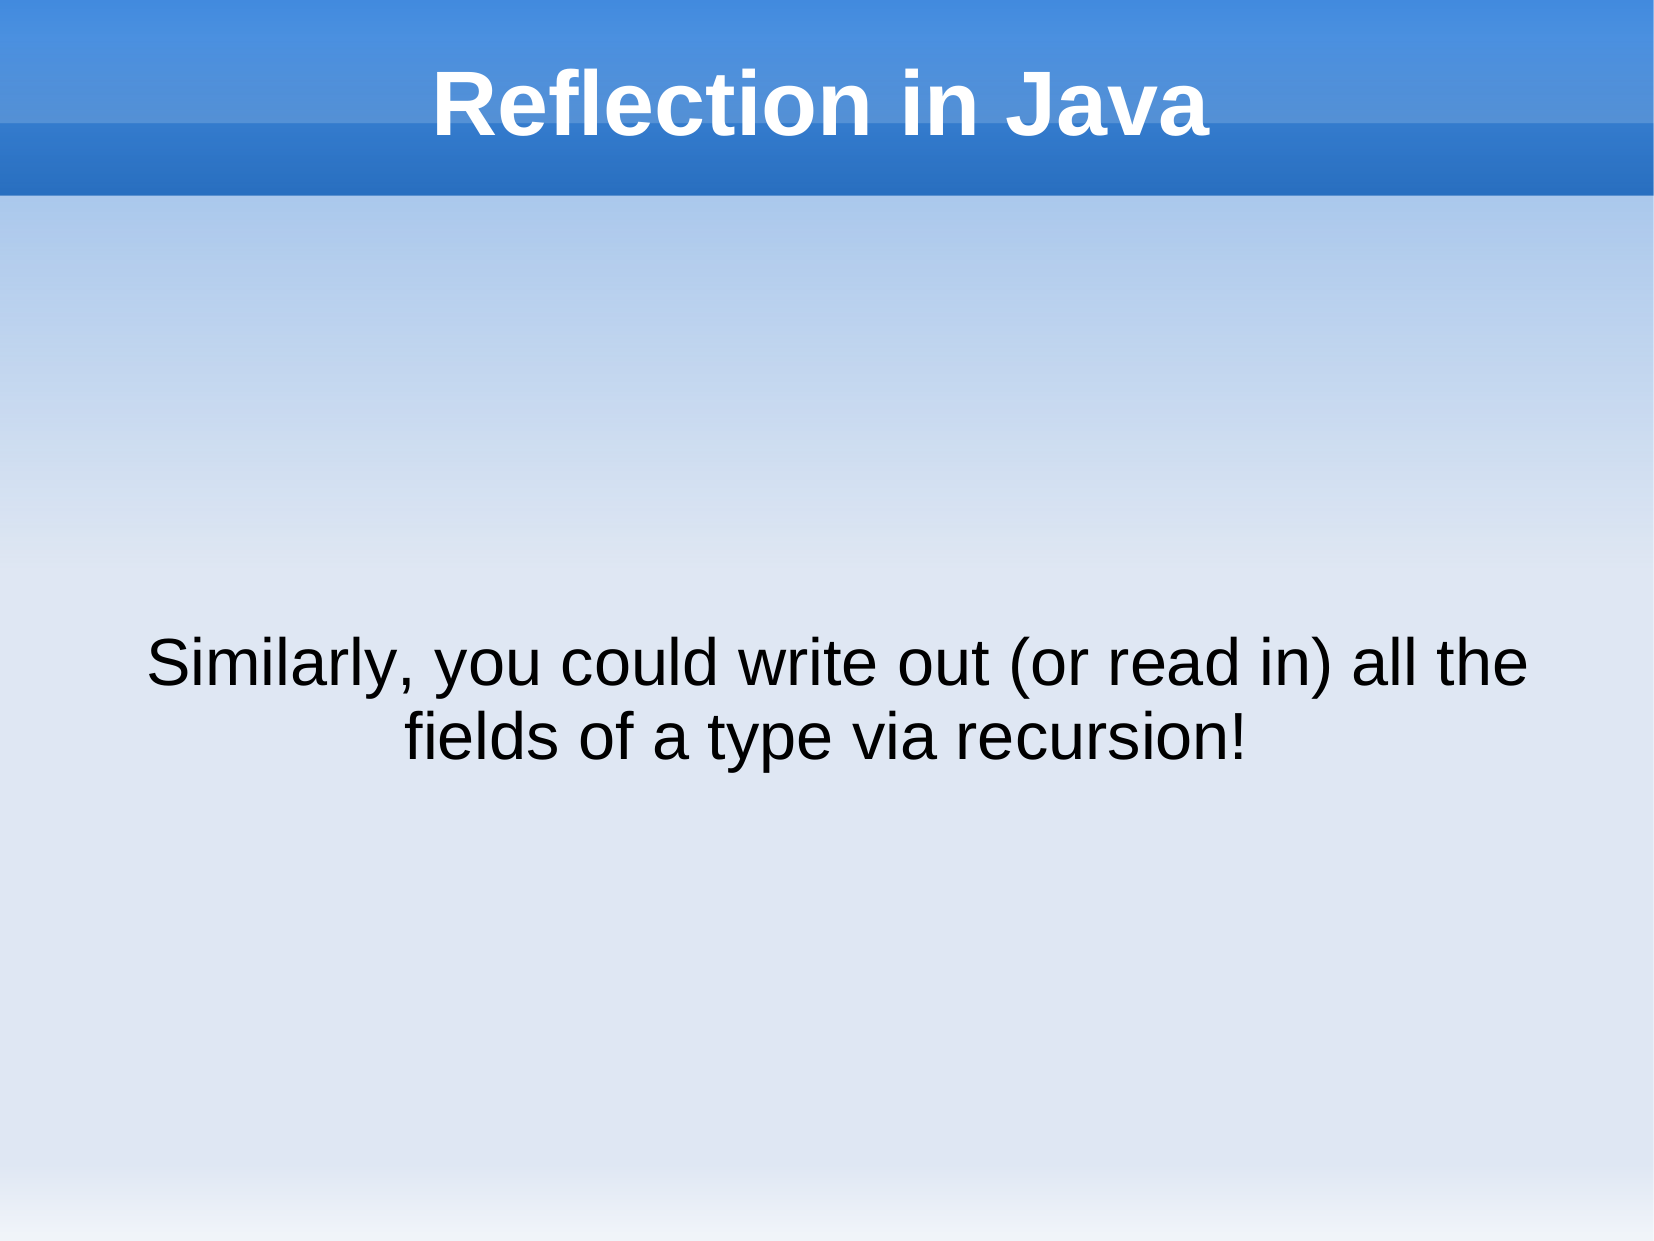

# Reflection in Java
Similarly, you could write out (or read in) all the fields of a type via recursion!